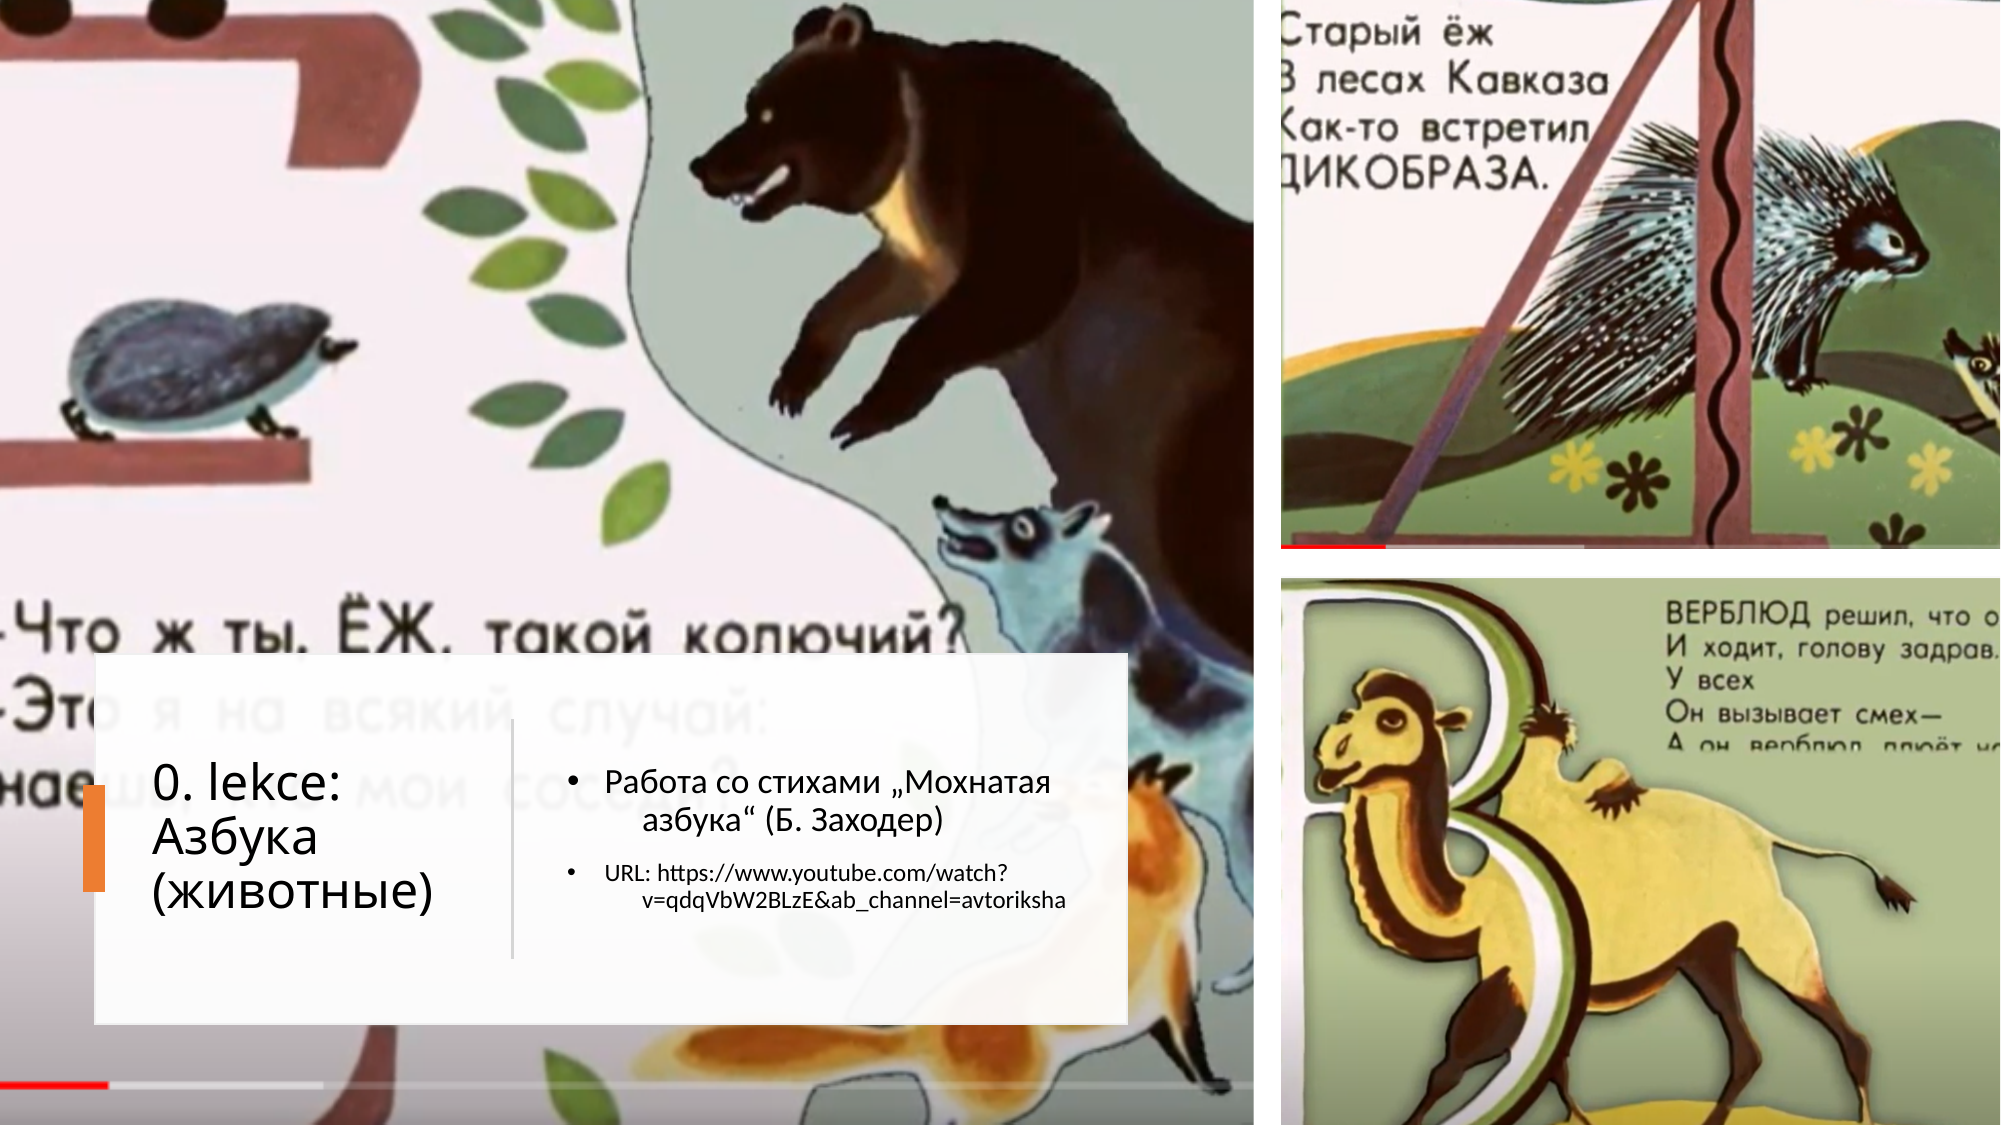

Работа со стихами „Мохнатая азбука“ (Б. Заходер)
URL: https://www.youtube.com/watch?v=qdqVbW2BLzE&ab_channel=avtoriksha
# 0. lekce: Азбука (животные)